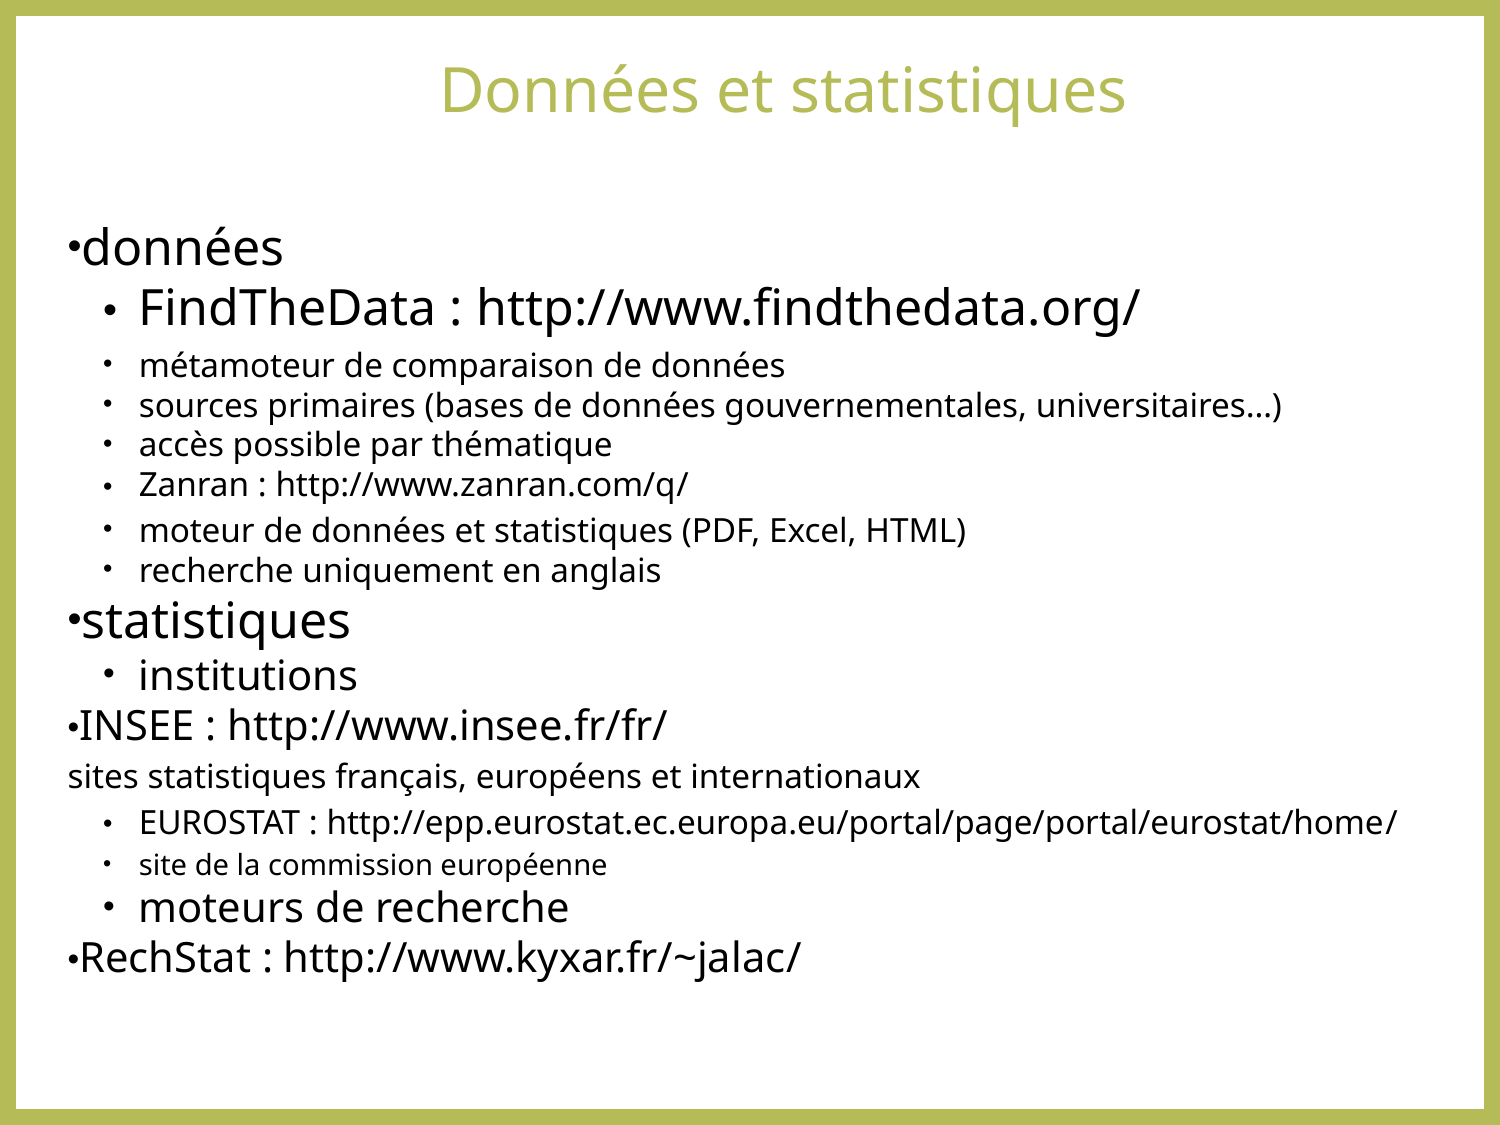

Données et statistiques
données
FindTheData : http://www.findthedata.org/
métamoteur de comparaison de données
sources primaires (bases de données gouvernementales, universitaires…)
accès possible par thématique
Zanran : http://www.zanran.com/q/
moteur de données et statistiques (PDF, Excel, HTML)
recherche uniquement en anglais
statistiques
institutions
INSEE : http://www.insee.fr/fr/
sites statistiques français, européens et internationaux
EUROSTAT : http://epp.eurostat.ec.europa.eu/portal/page/portal/eurostat/home/
site de la commission européenne
moteurs de recherche
RechStat : http://www.kyxar.fr/~jalac/